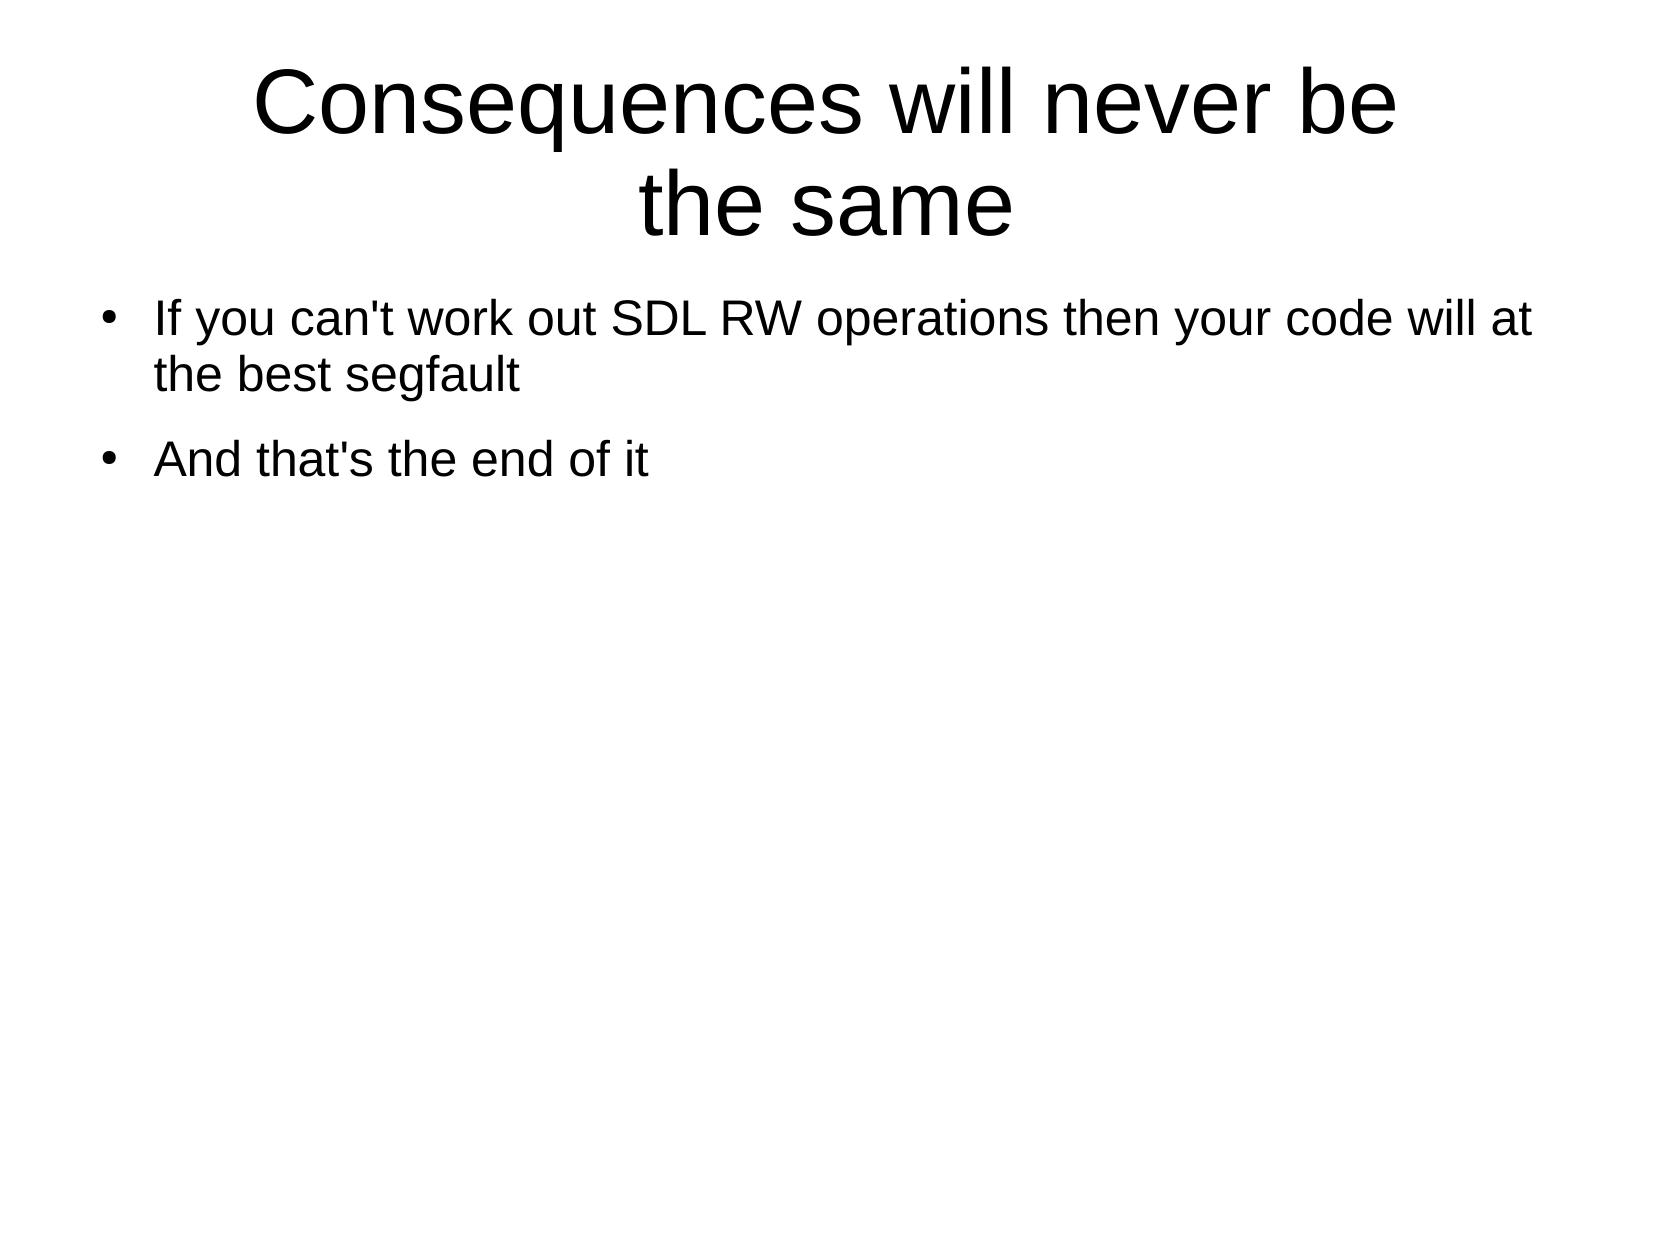

# Consequences will never be the same
If you can't work out SDL RW operations then your code will at the best segfault
And that's the end of it